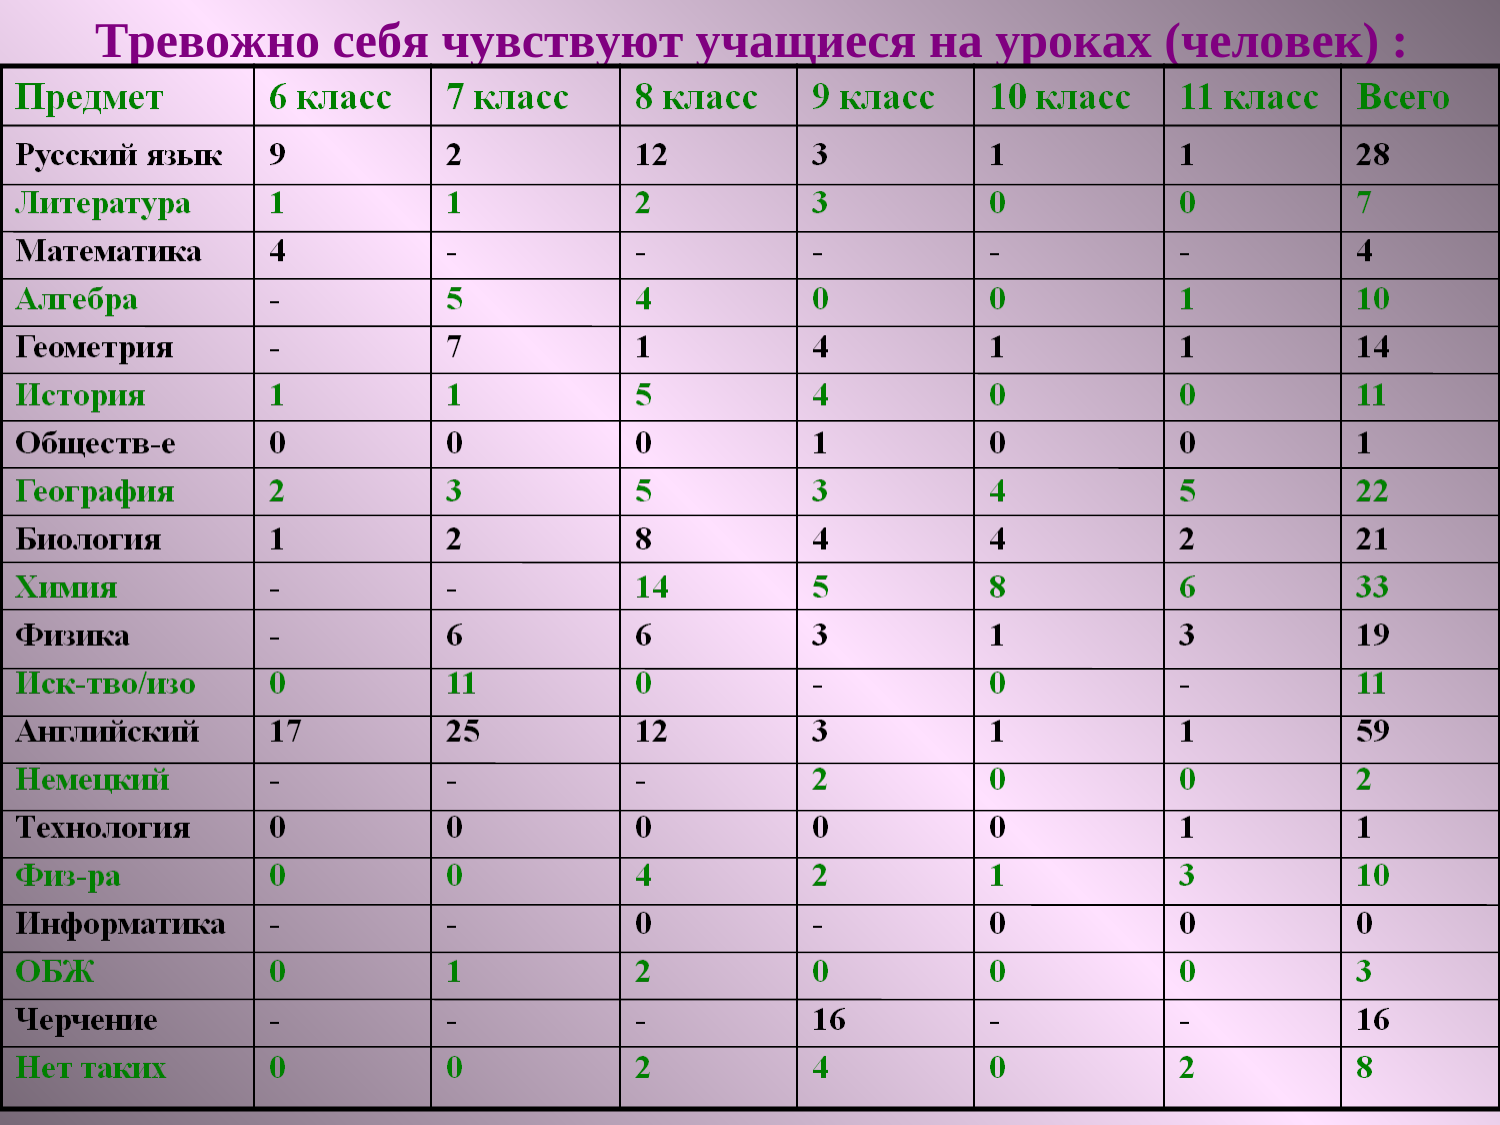

# Тревожно себя чувствуют учащиеся на уроках (человек) :